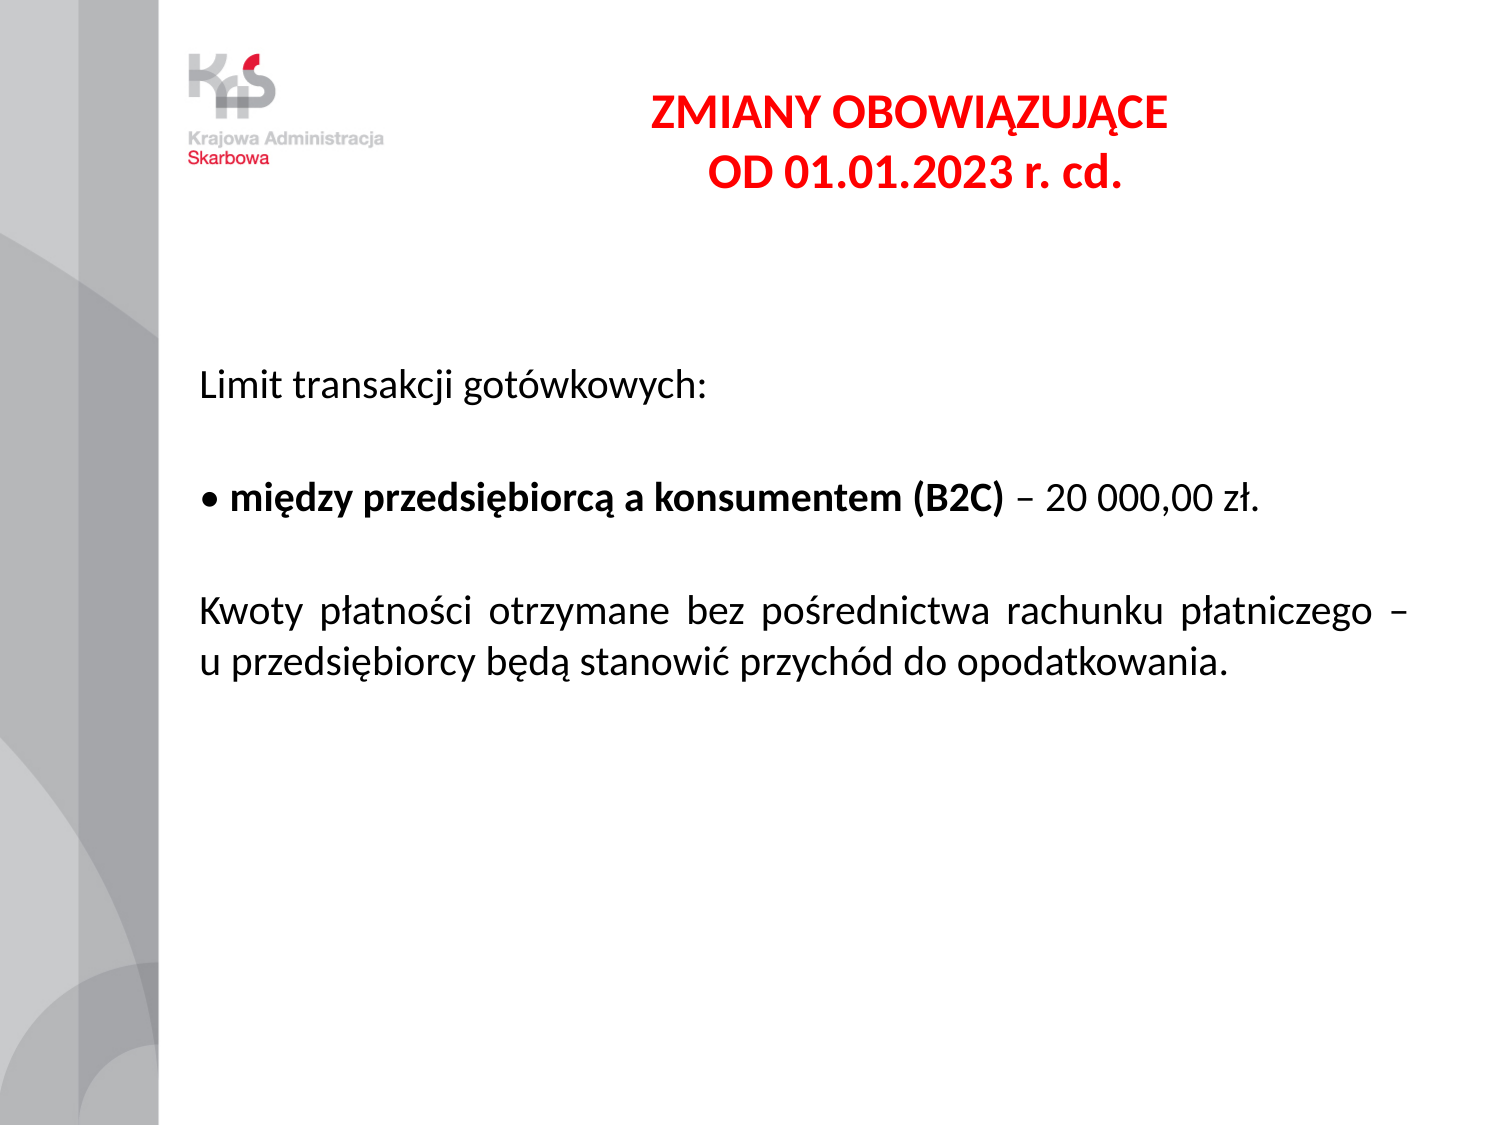

# ZMIANY OBOWIĄZUJĄCE OD 01.01.2023 r. cd.
Limit transakcji gotówkowych:
• między przedsiębiorcą a konsumentem (B2C) – 20 000,00 zł.
Kwoty płatności otrzymane bez pośrednictwa rachunku płatniczego –
u przedsiębiorcy będą stanowić przychód do opodatkowania.